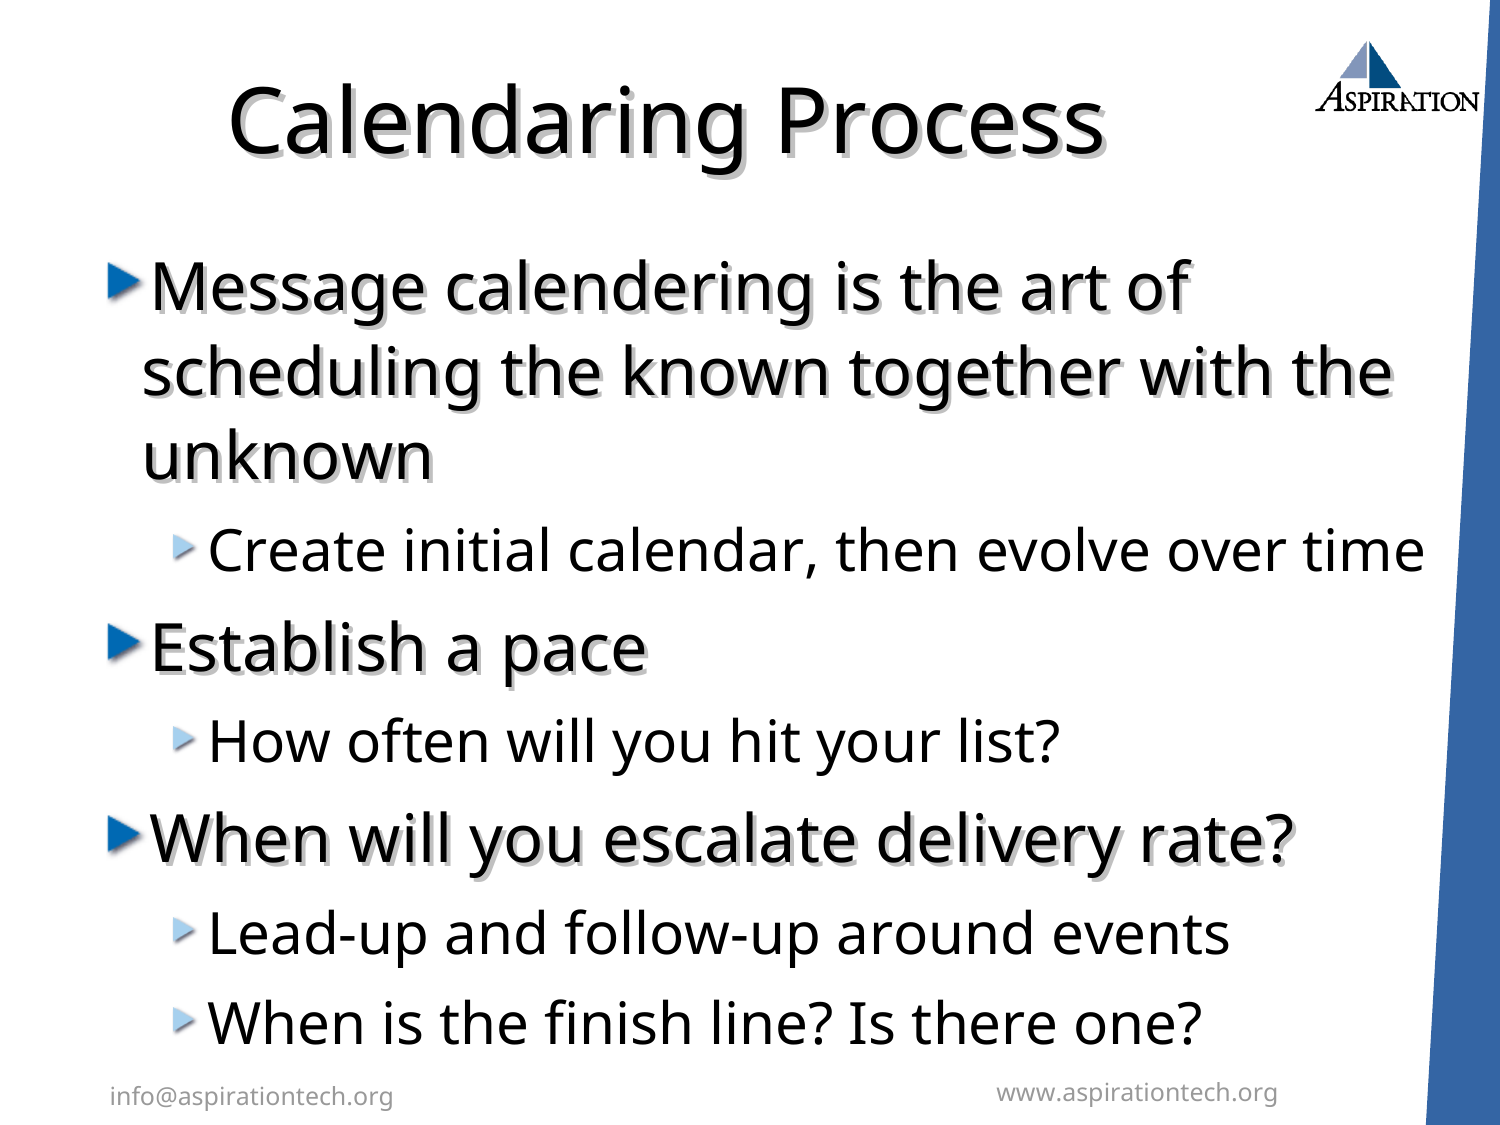

# Calendaring Process
Message calendering is the art of scheduling the known together with the unknown
Create initial calendar, then evolve over time
Establish a pace
How often will you hit your list?
When will you escalate delivery rate?
Lead-up and follow-up around events
When is the finish line? Is there one?